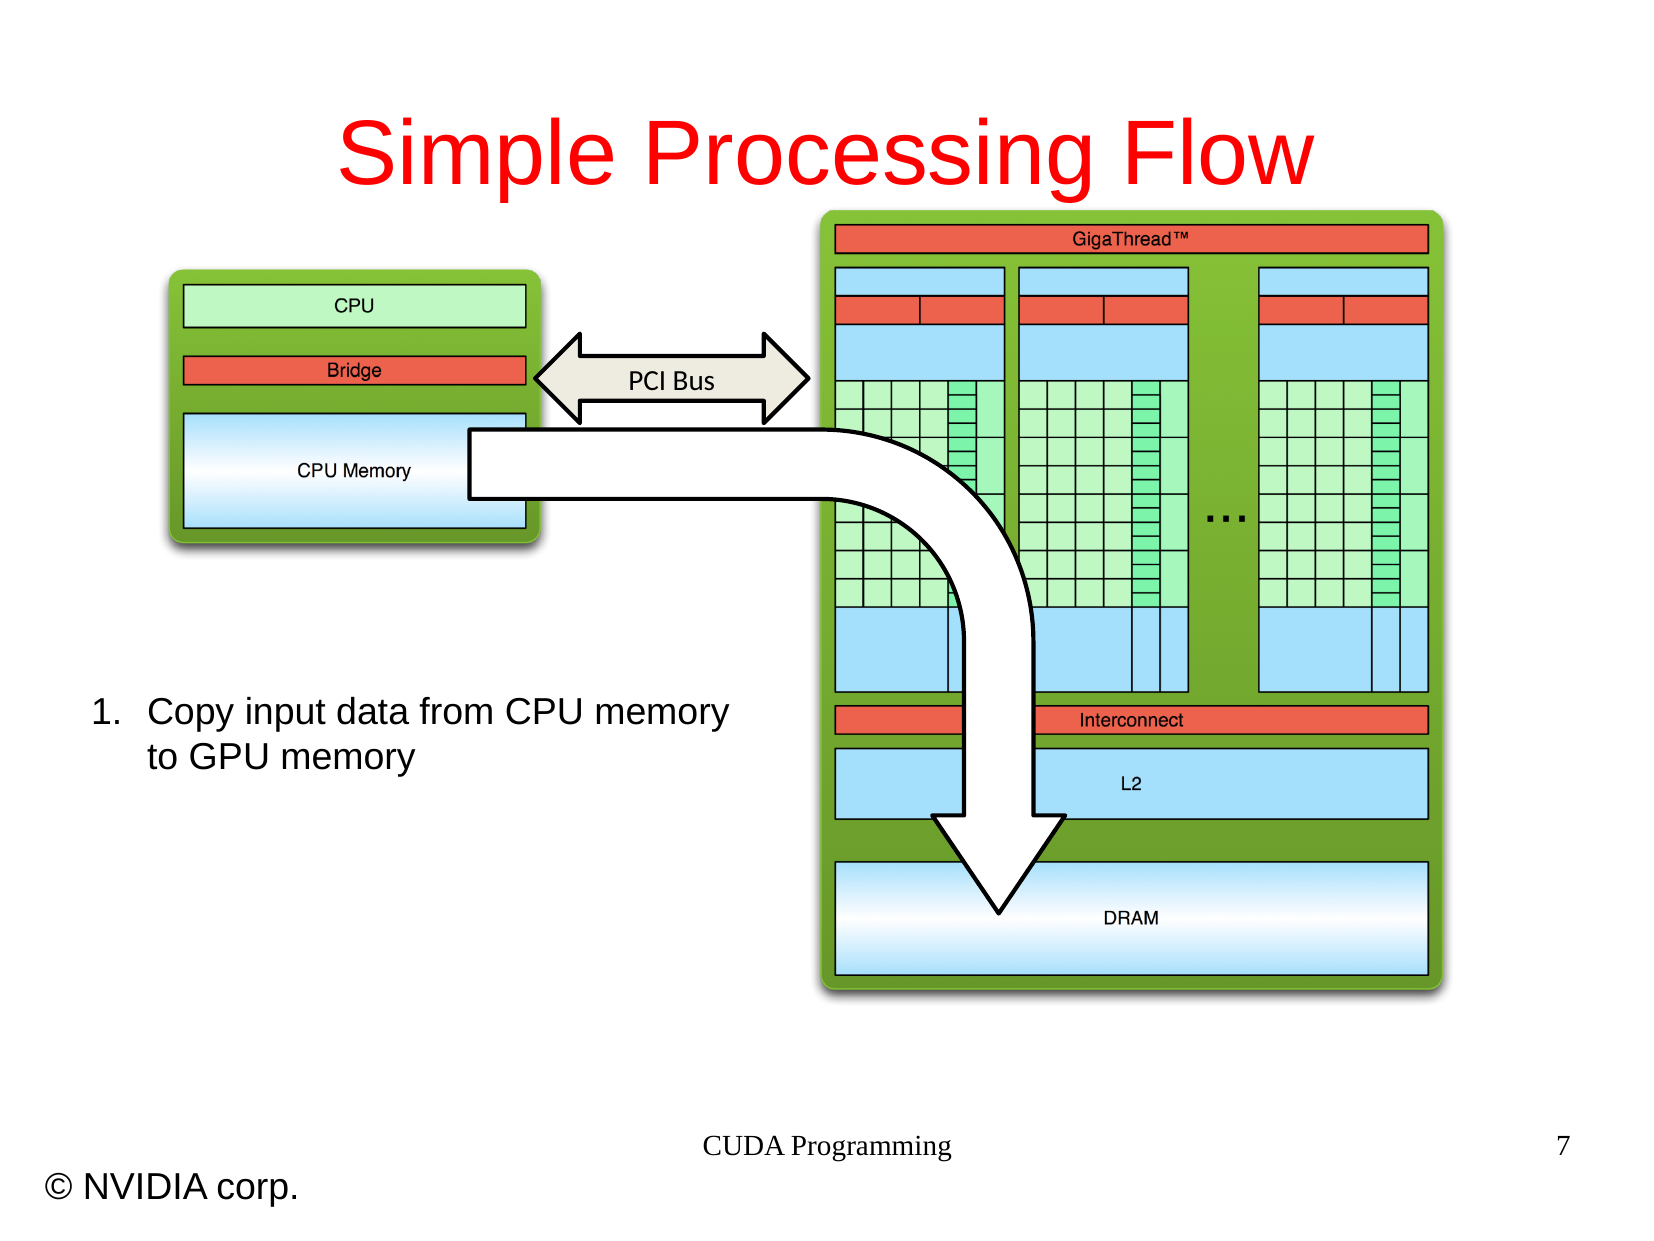

# Simple Processing Flow
PCI Bus
Copy input data from CPU memory to GPU memory
CUDA Programming
7
© NVIDIA corp.